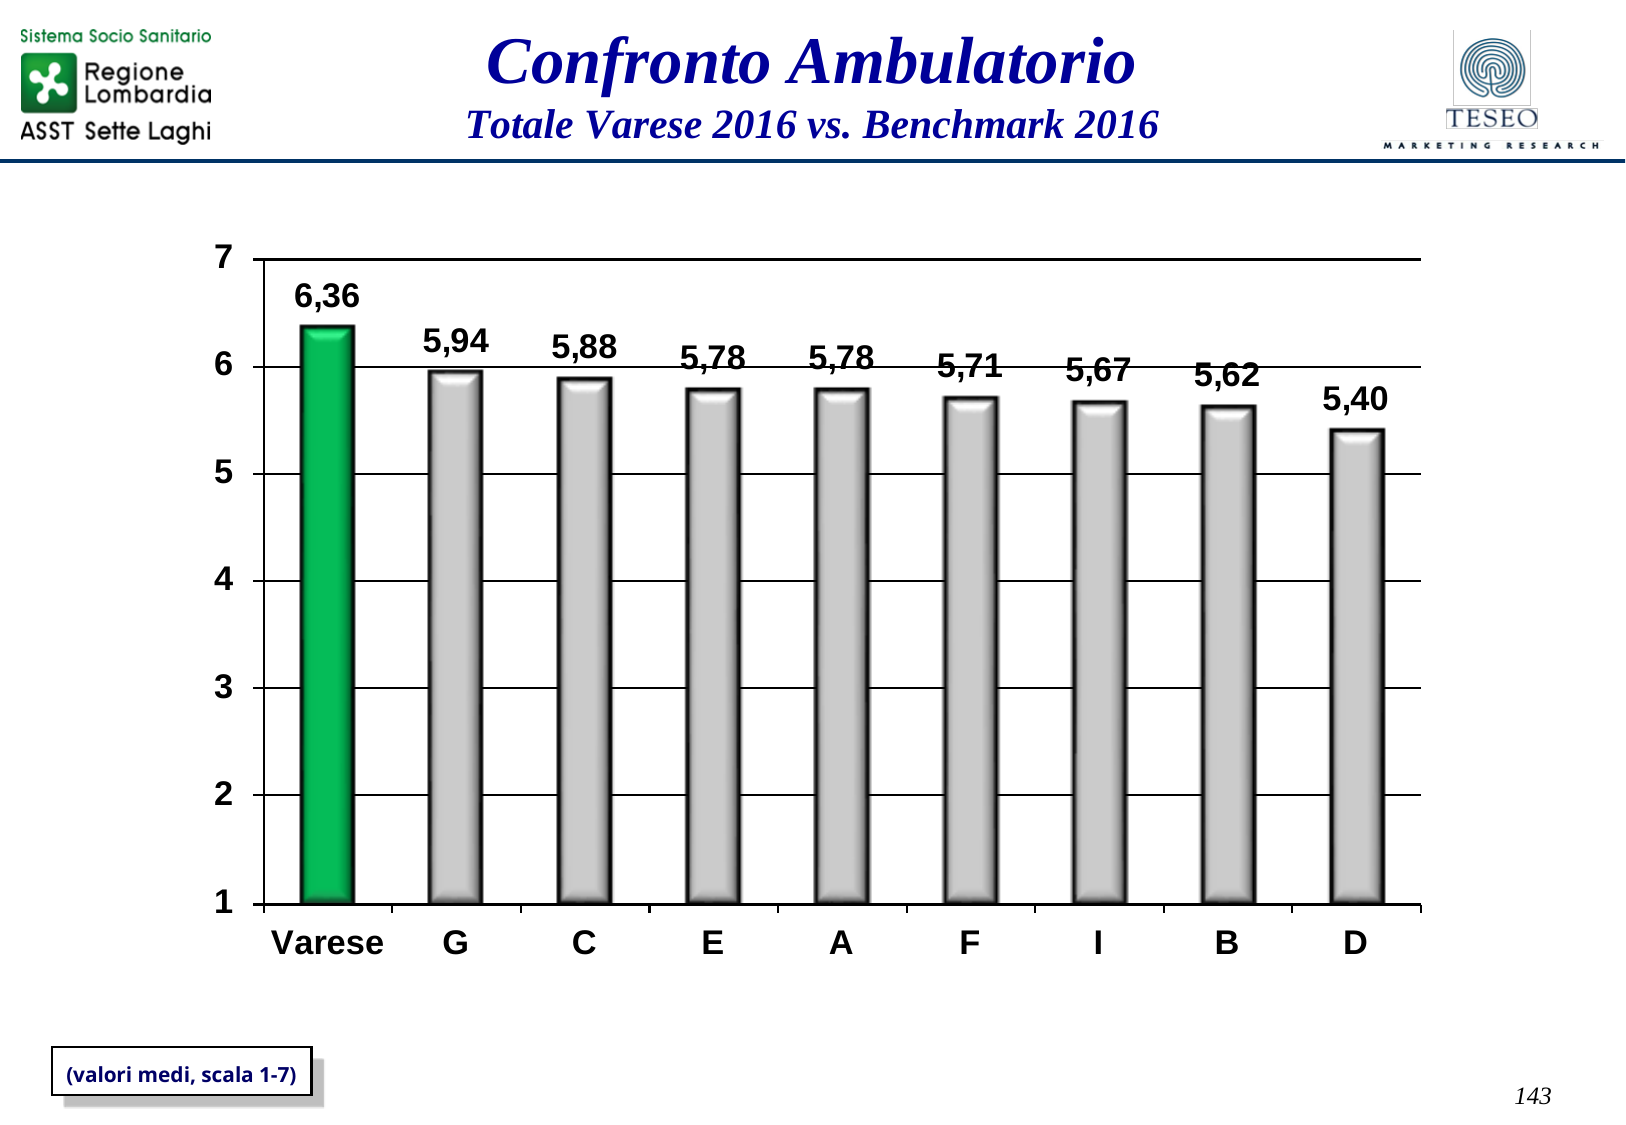

Confronto Ambulatorio
Totale Varese 2016 vs. Benchmark 2016
(valori medi, scala 1-7)